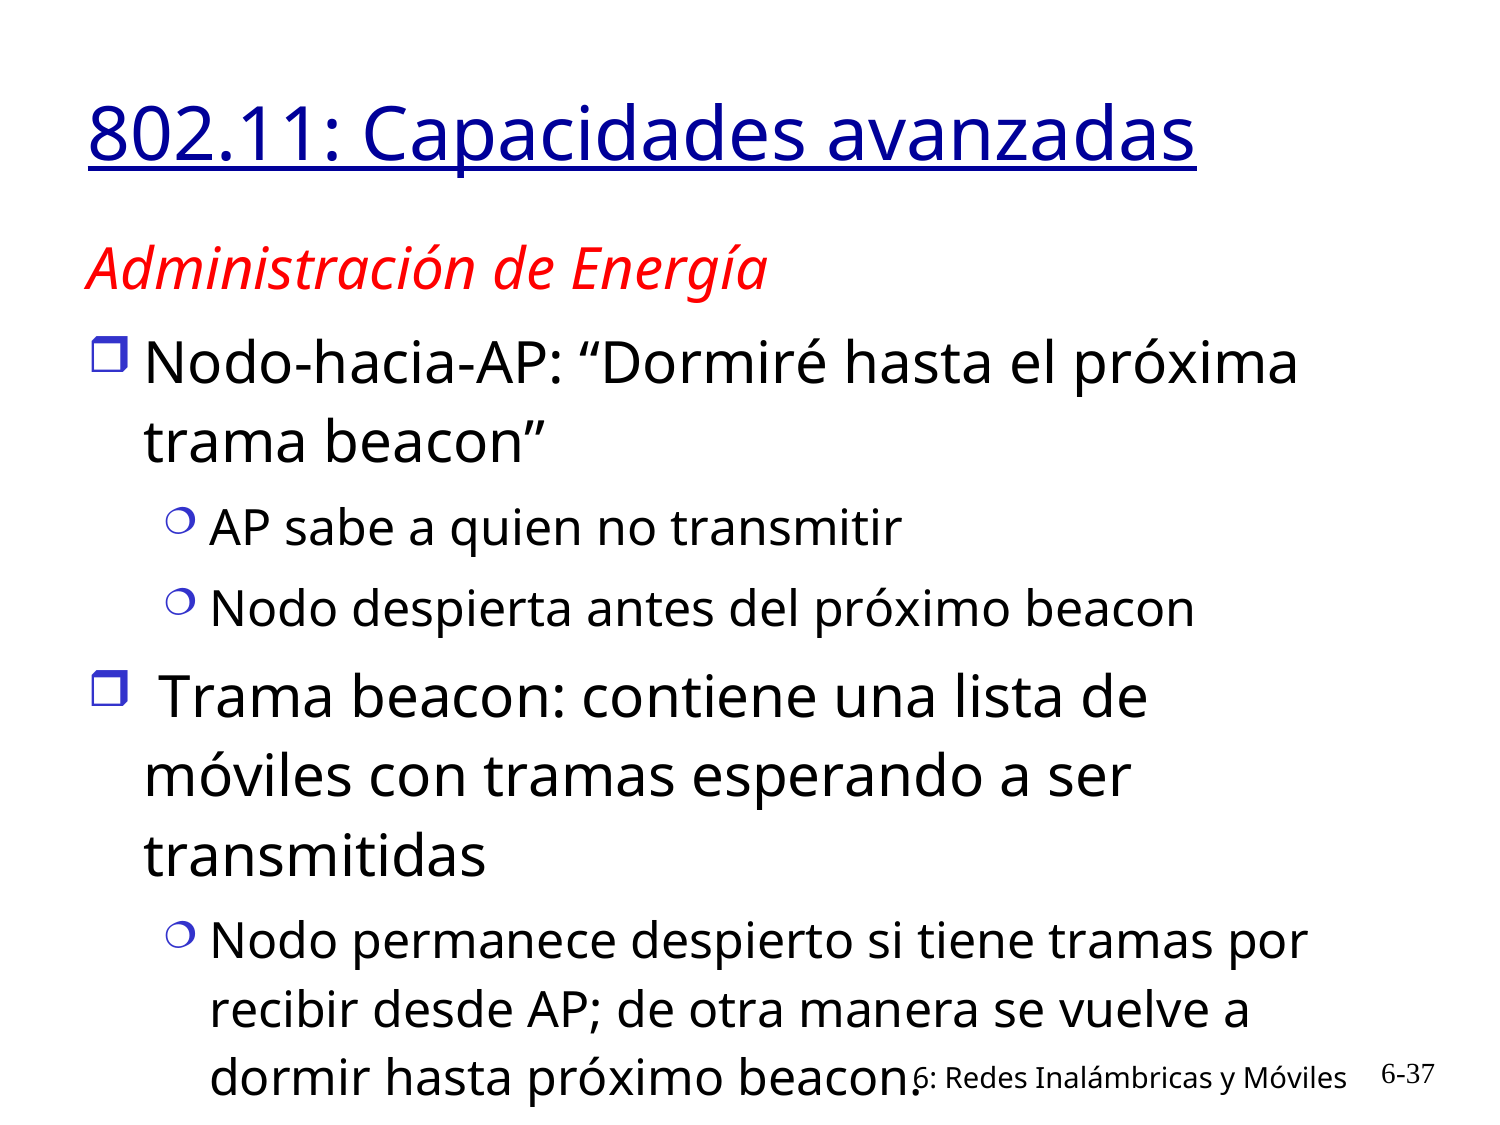

# 802.11: Capacidades avanzadas
Administración de Energía
Nodo-hacia-AP: “Dormiré hasta el próxima trama beacon”
AP sabe a quien no transmitir
Nodo despierta antes del próximo beacon
 Trama beacon: contiene una lista de móviles con tramas esperando a ser transmitidas
Nodo permanece despierto si tiene tramas por recibir desde AP; de otra manera se vuelve a dormir hasta próximo beacon.
37